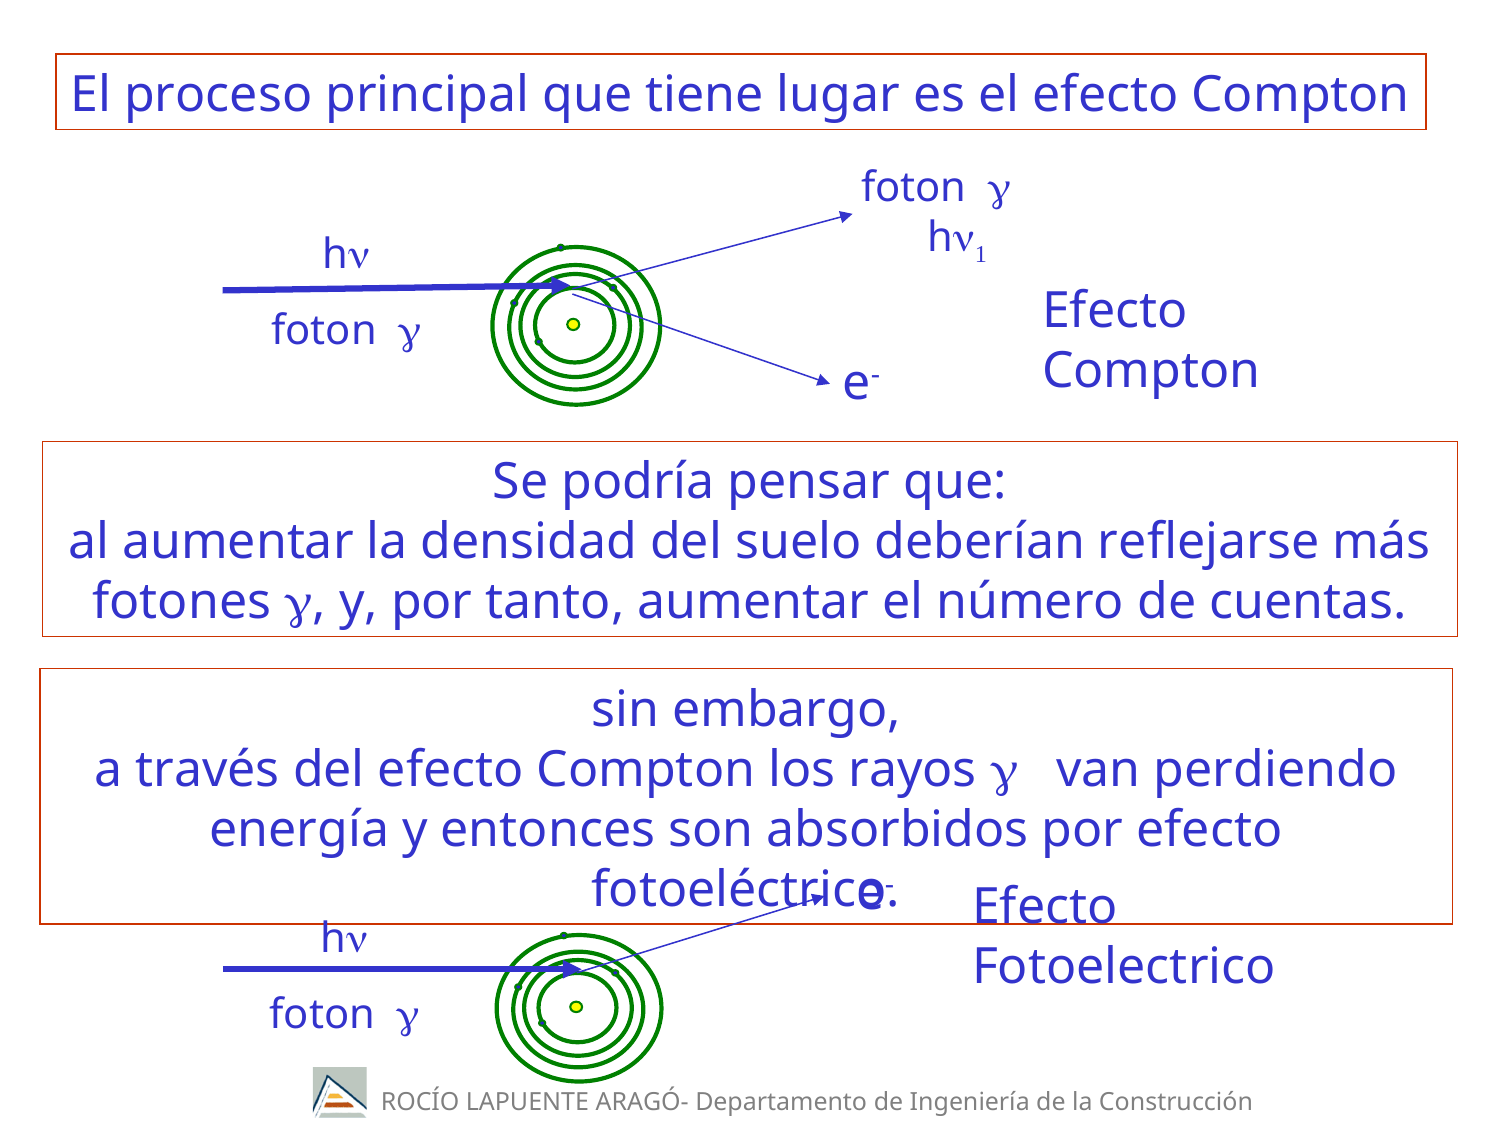

El proceso principal que tiene lugar es el efecto Compton
fotonh
h
foton
Efecto Compton
e-
Se podría pensar que:
al aumentar la densidad del suelo deberían reflejarse más fotones , y, por tanto, aumentar el número de cuentas.
sin embargo,
a través del efecto Compton los rayos  van perdiendo energía y entonces son absorbidos por efecto fotoeléctrico.
e-
Efecto Fotoelectrico
h
foton